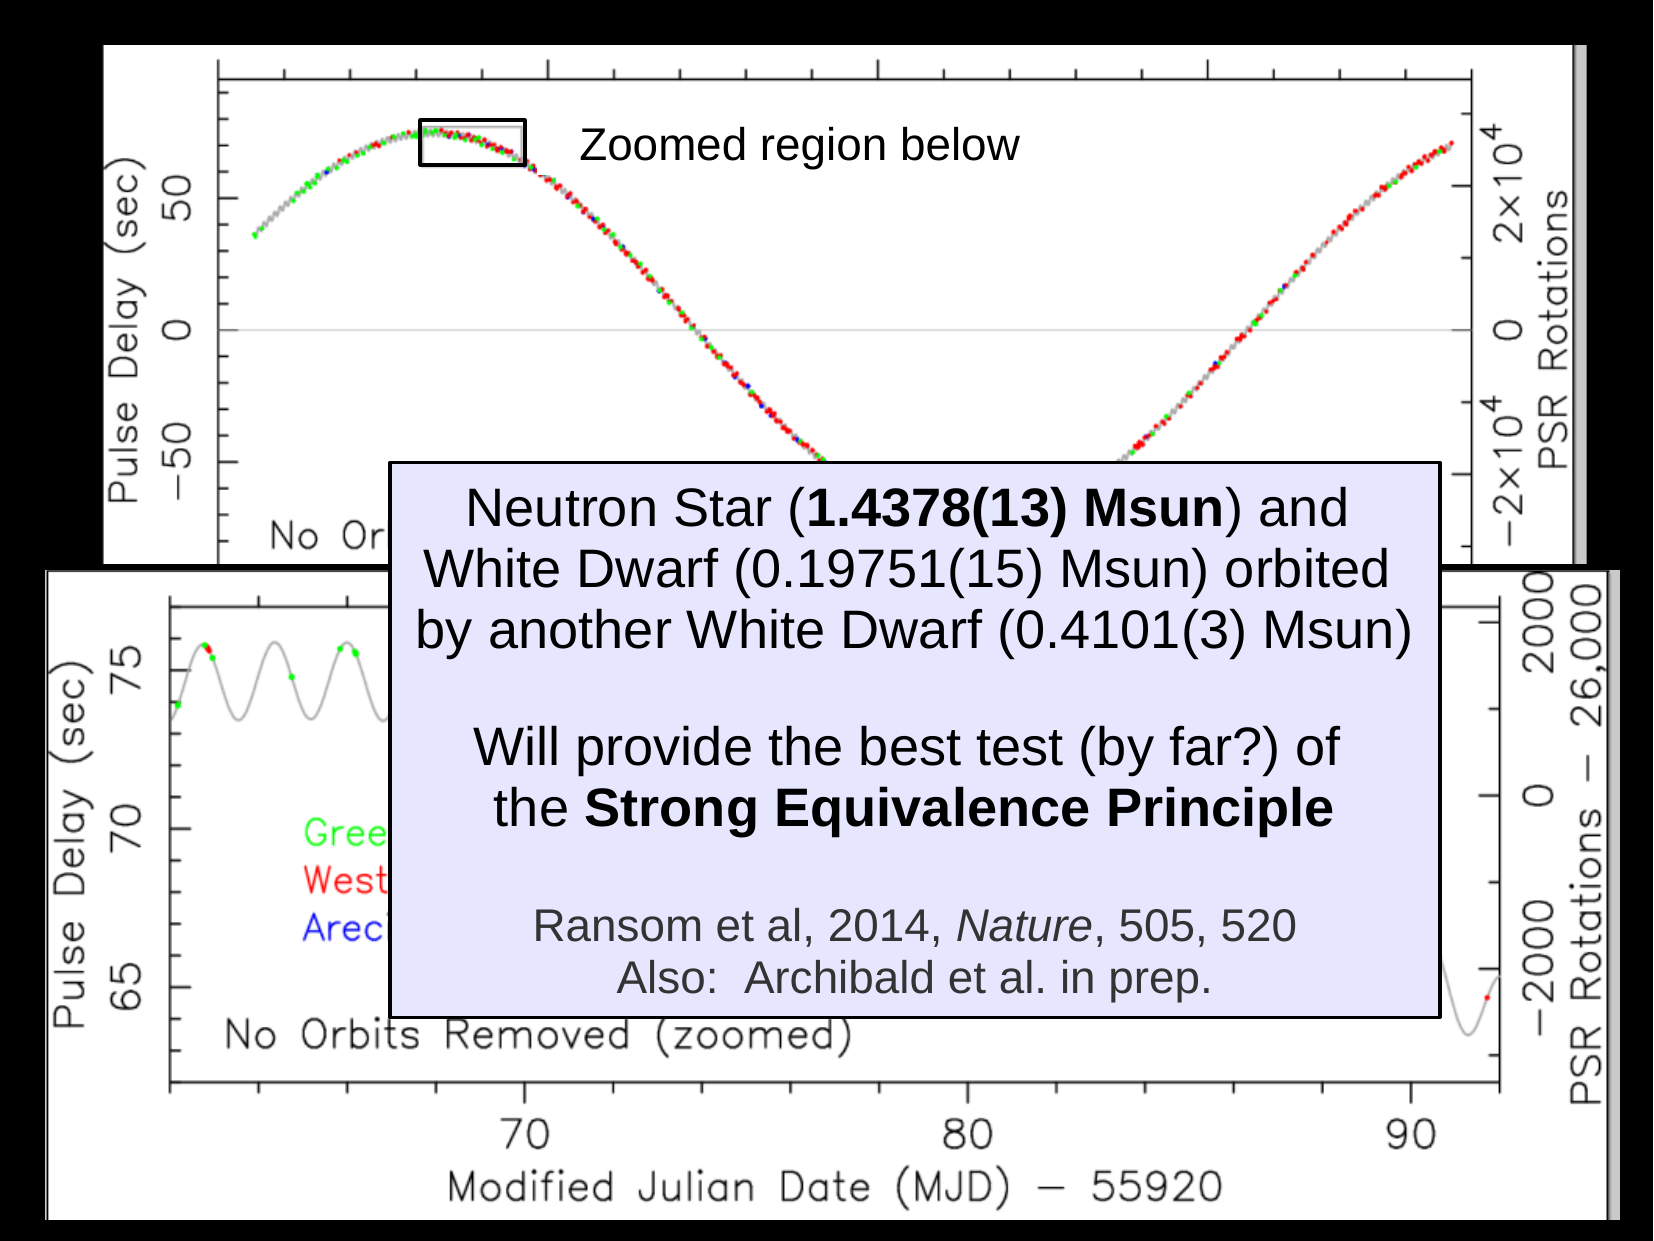

#
Zoomed region below
Neutron Star (1.4378(13) Msun) and
White Dwarf (0.19751(15) Msun) orbited
by another White Dwarf (0.4101(3) Msun)
Will provide the best test (by far?) of
the Strong Equivalence Principle
Ransom et al, 2014, Nature, 505, 520
Also: Archibald et al. in prep.